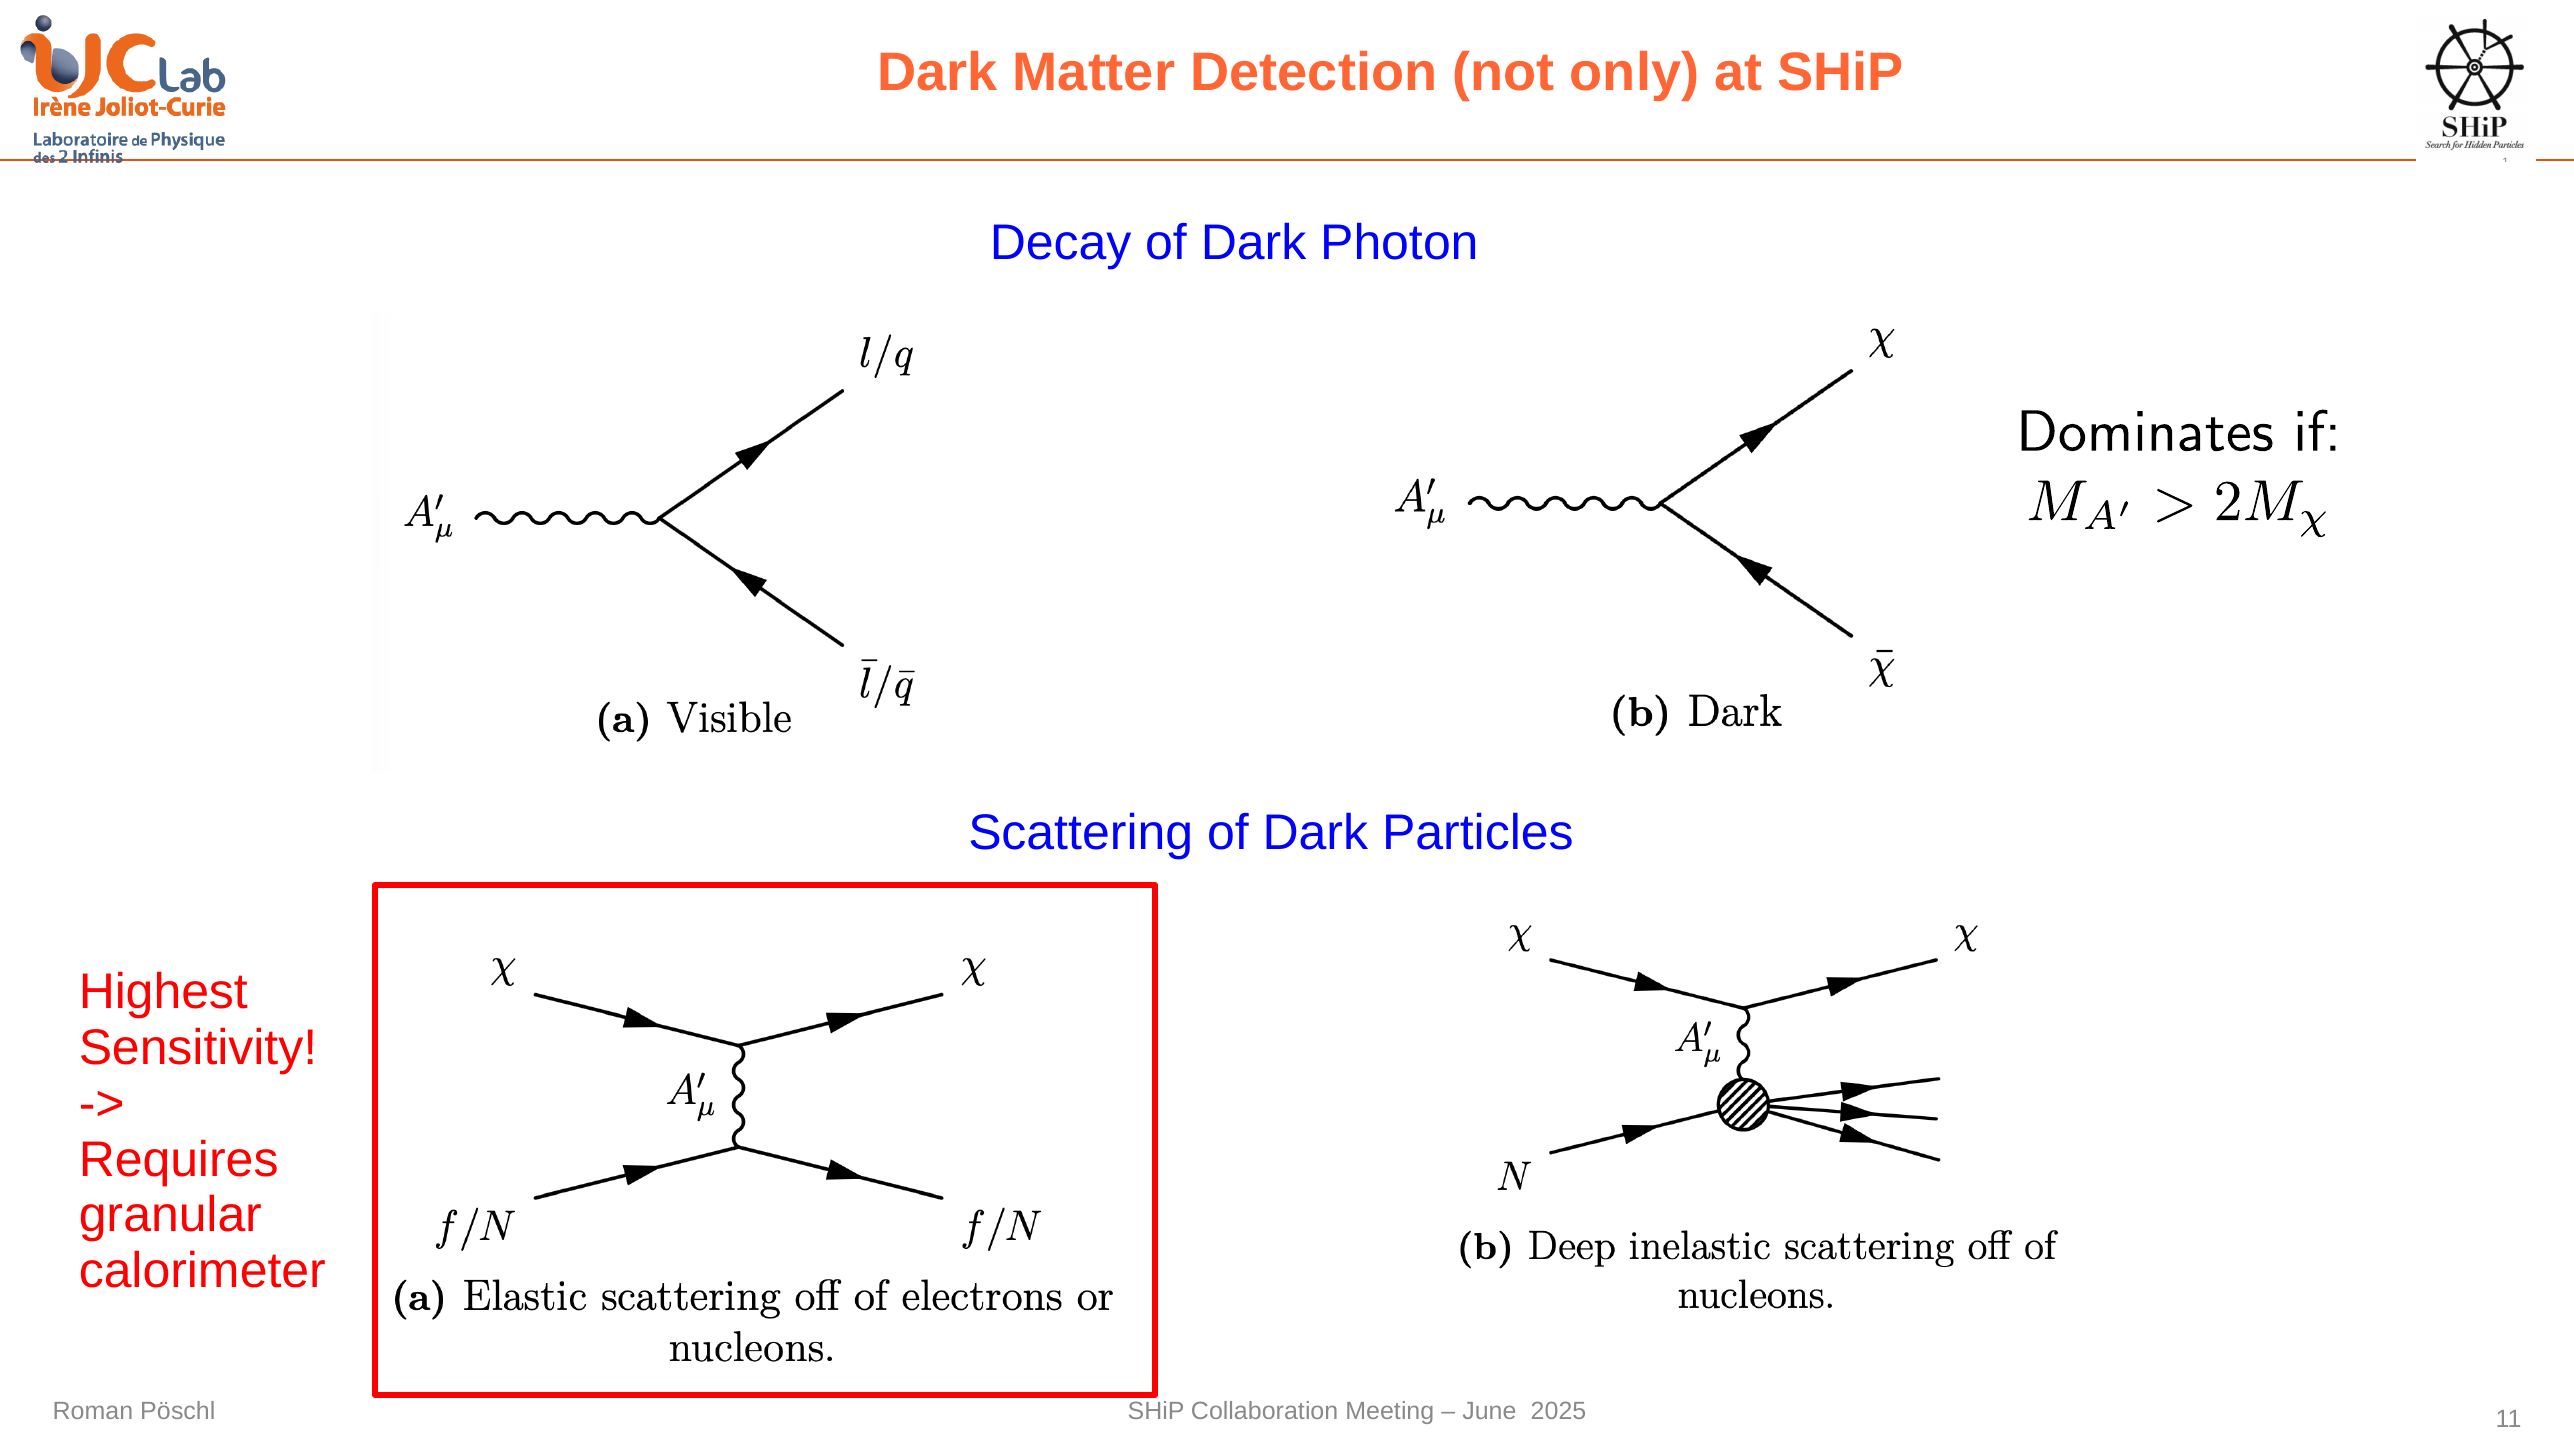

# Dark Matter Detection (not only) at SHiP
Decay of Dark Photon
Scattering of Dark Particles
Highest
Sensitivity!
->
Requires
granular
calorimeter